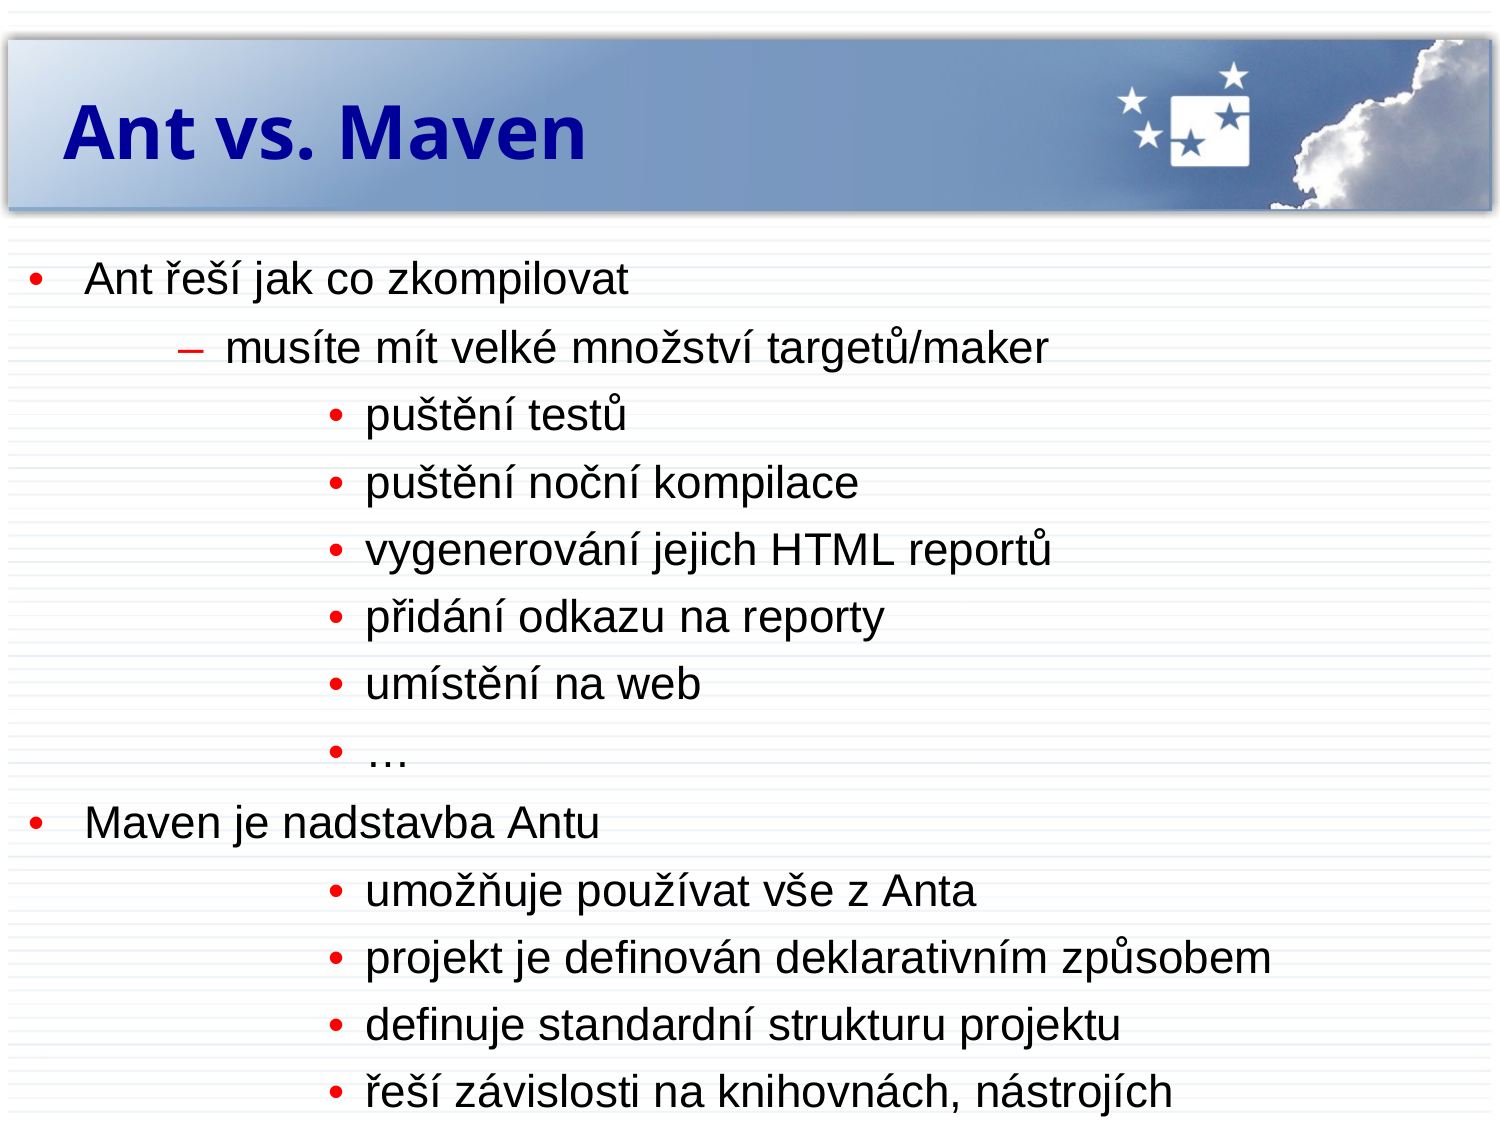

# Ant vs. Maven
Ant řeší jak co zkompilovat
musíte mít velké množství targetů/maker
puštění testů
puštění noční kompilace
vygenerování jejich HTML reportů
přidání odkazu na reporty
umístění na web
…
Maven je nadstavba Antu
umožňuje používat vše z Anta
projekt je definován deklarativním způsobem
definuje standardní strukturu projektu
řeší závislosti na knihovnách, nástrojích